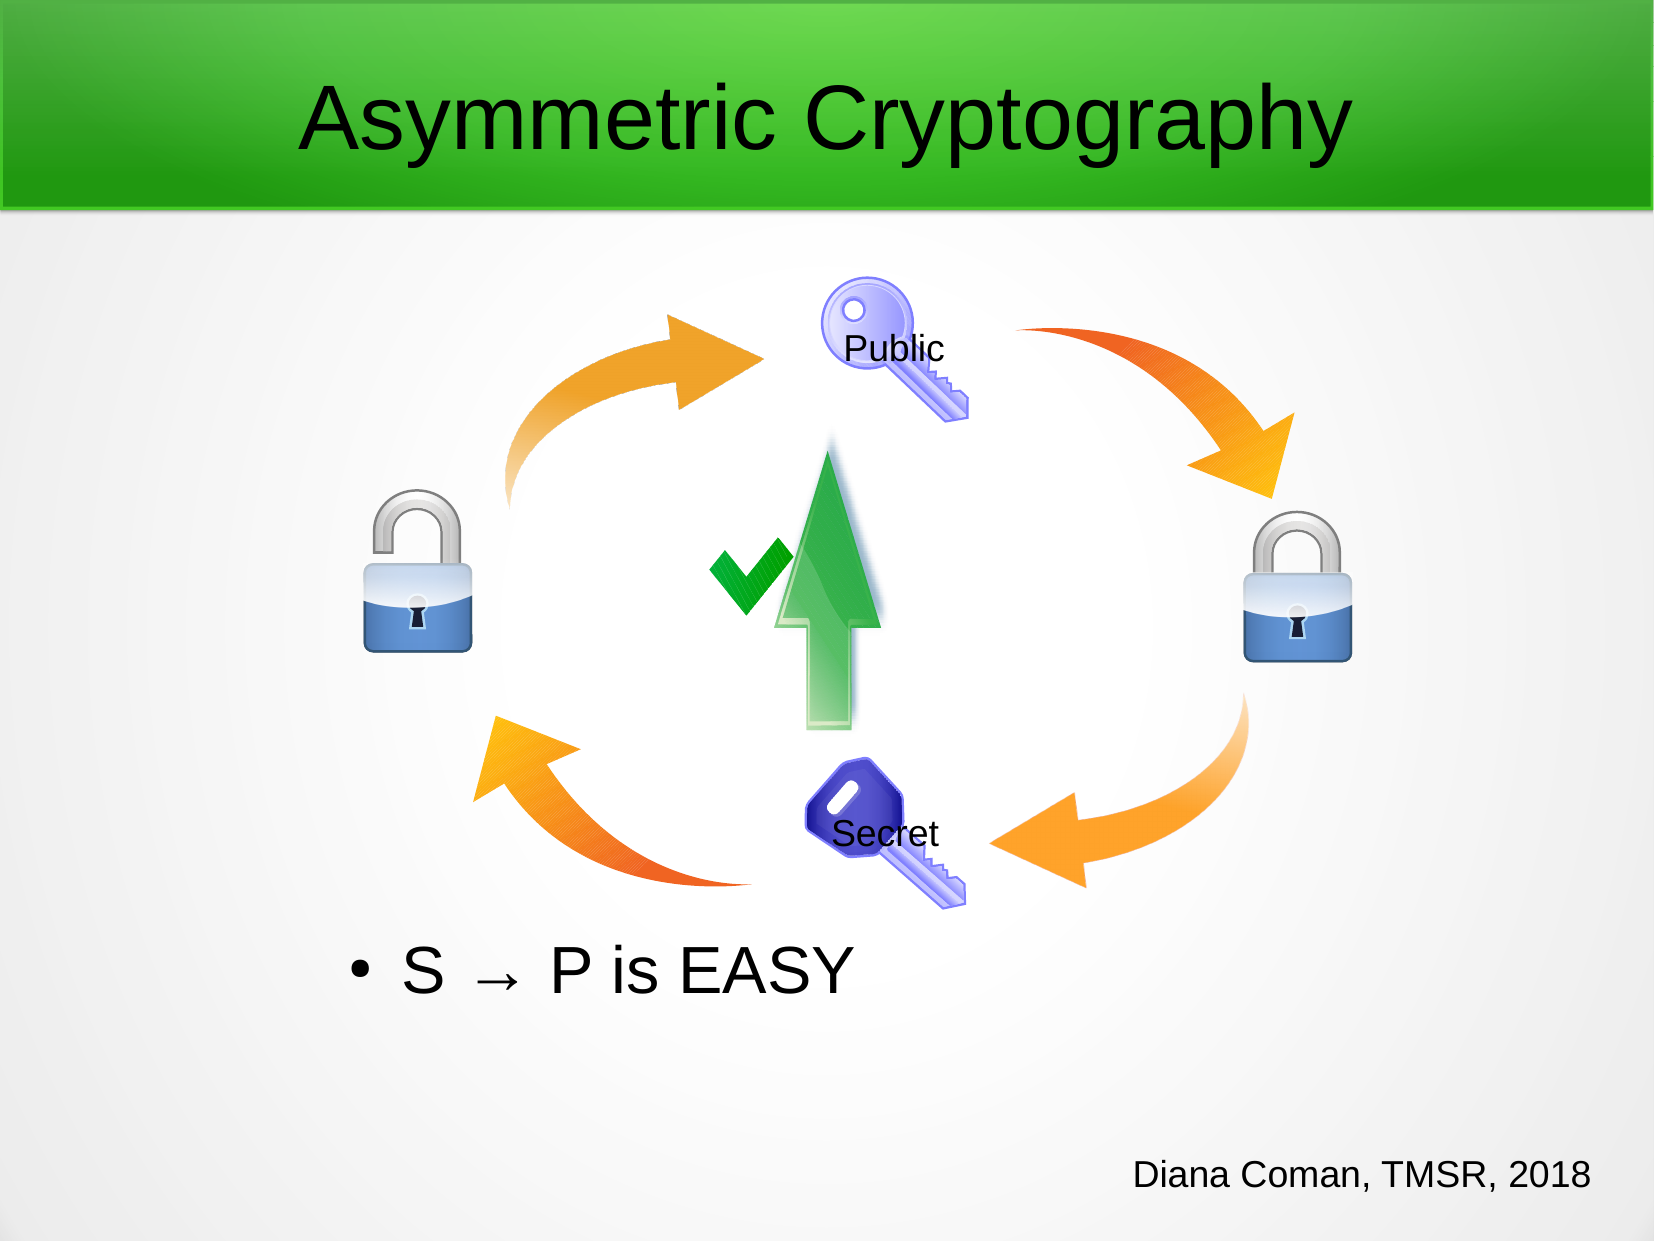

# Asymmetric Cryptography
Public
Secret
S → P is EASY
Diana Coman, TMSR, 2018